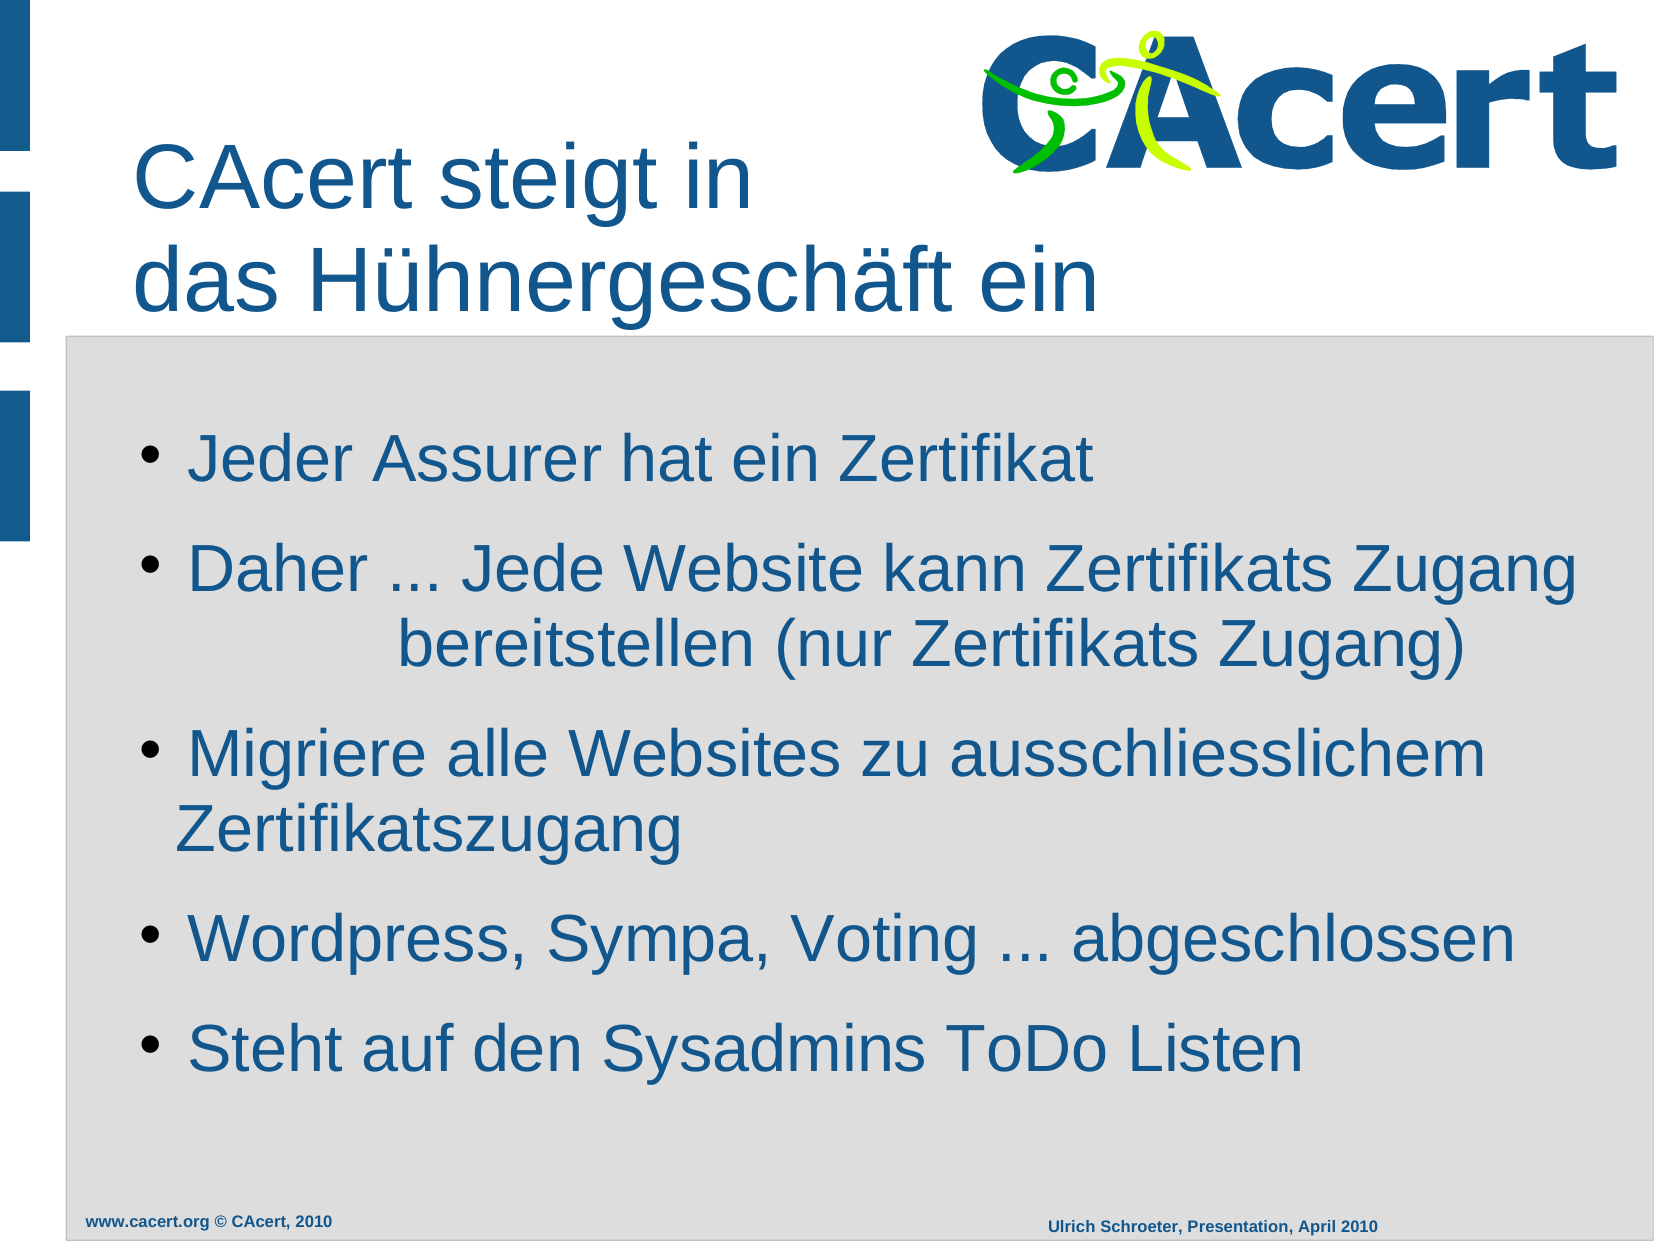

CAcert steigt in
das Hühnergeschäft ein
 Jeder Assurer hat ein Zertifikat
 Daher ... Jede Website kann Zertifikats Zugang
 bereitstellen (nur Zertifikats Zugang)
 Migriere alle Websites zu ausschliesslichem
 Zertifikatszugang
 Wordpress, Sympa, Voting ... abgeschlossen
 Steht auf den Sysadmins ToDo Listen